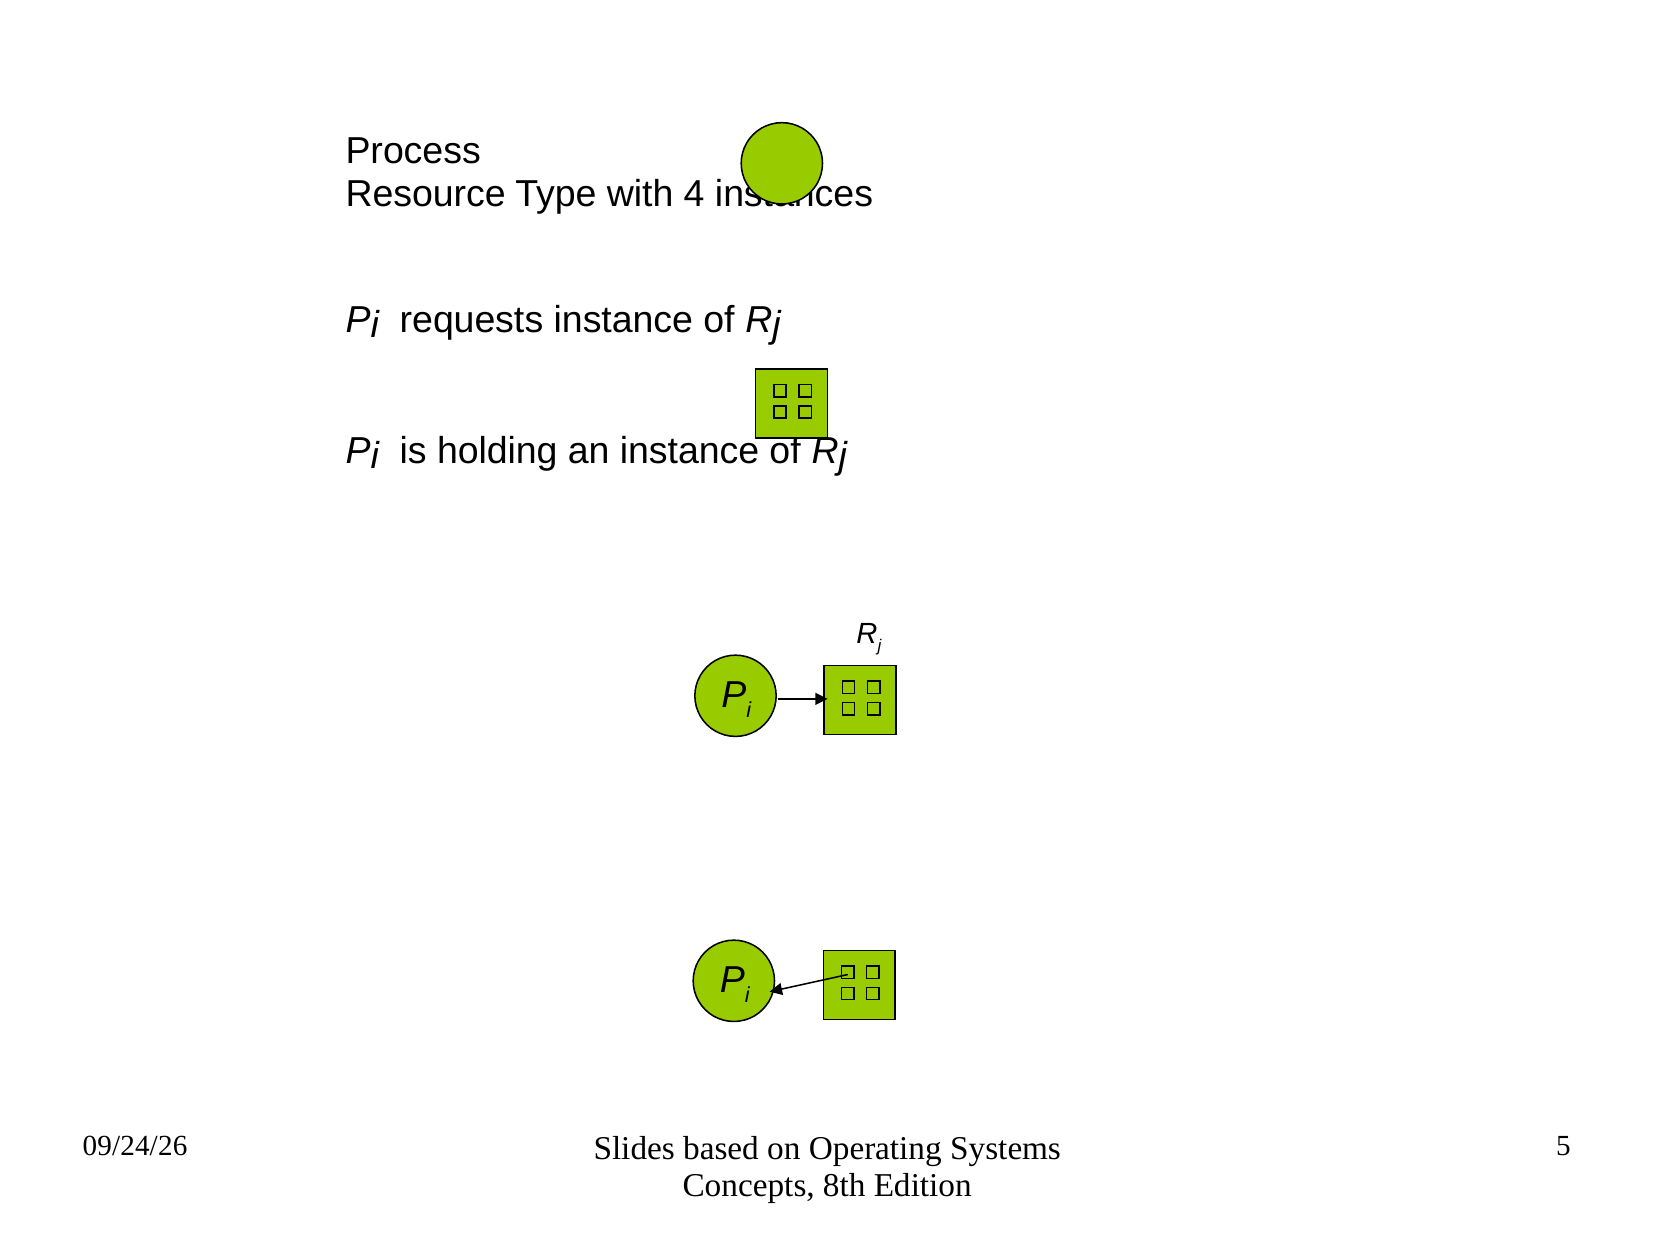

Process
Resource Type with 4 instances
Pi requests instance of Rj
Pi is holding an instance of Rj
Rj
Pi
Pi
5